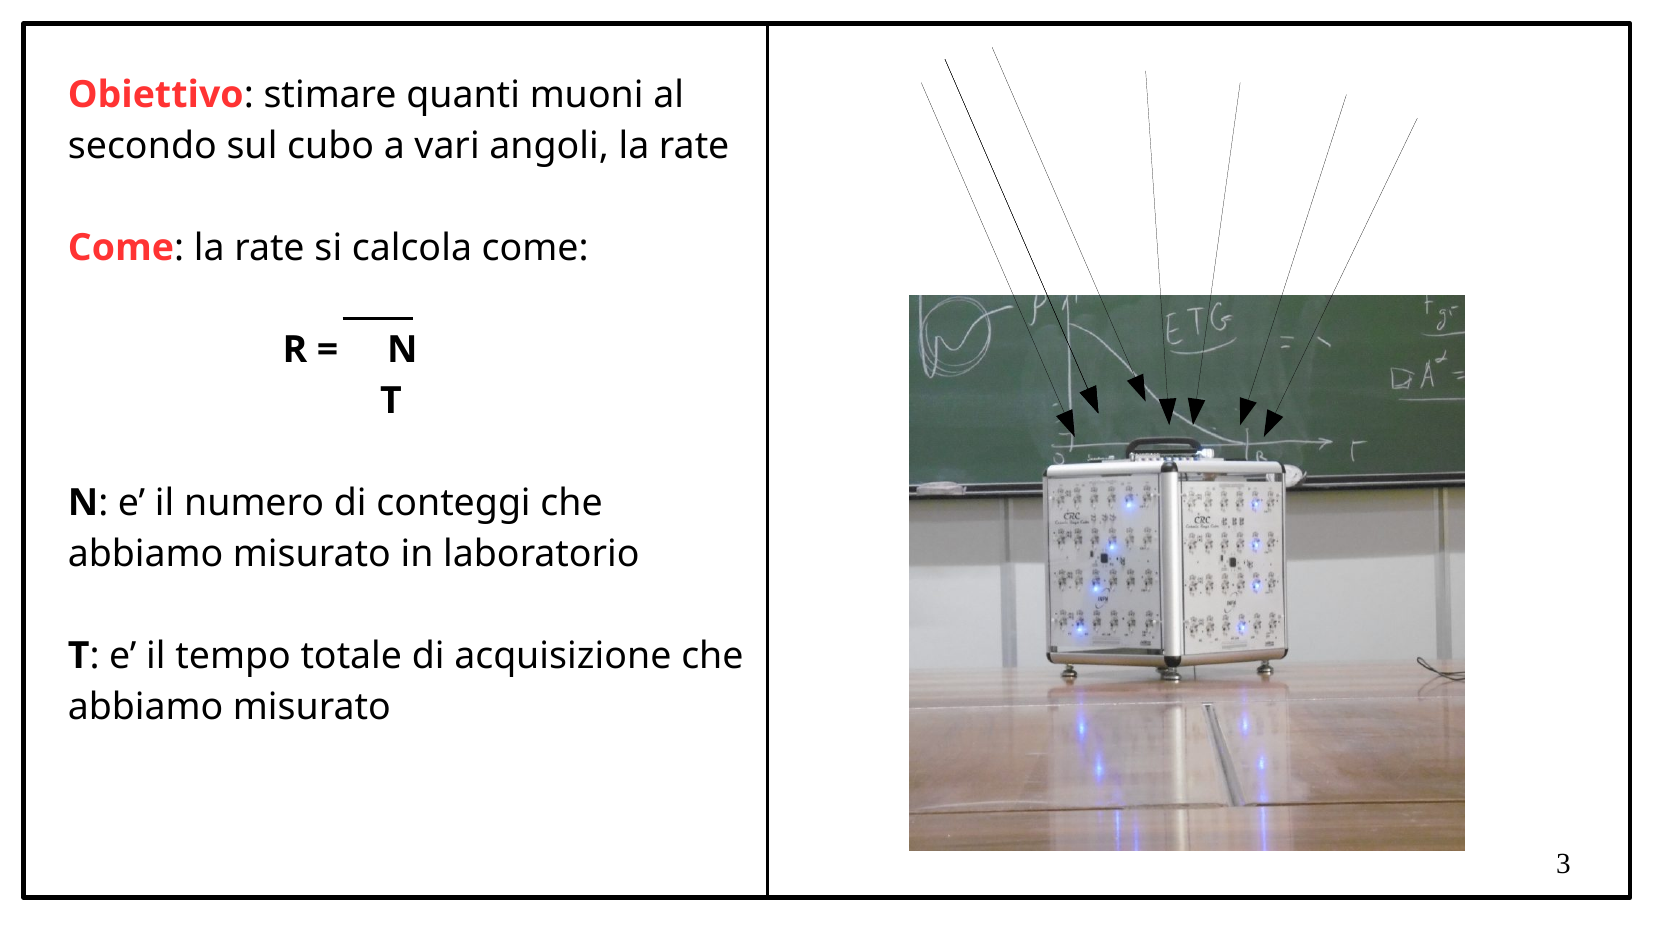

Obiettivo: stimare quanti muoni al secondo sul cubo a vari angoli, la rate
Come: la rate si calcola come:
 R = N
 T
N: e’ il numero di conteggi che abbiamo misurato in laboratorio
T: e’ il tempo totale di acquisizione che abbiamo misurato
3